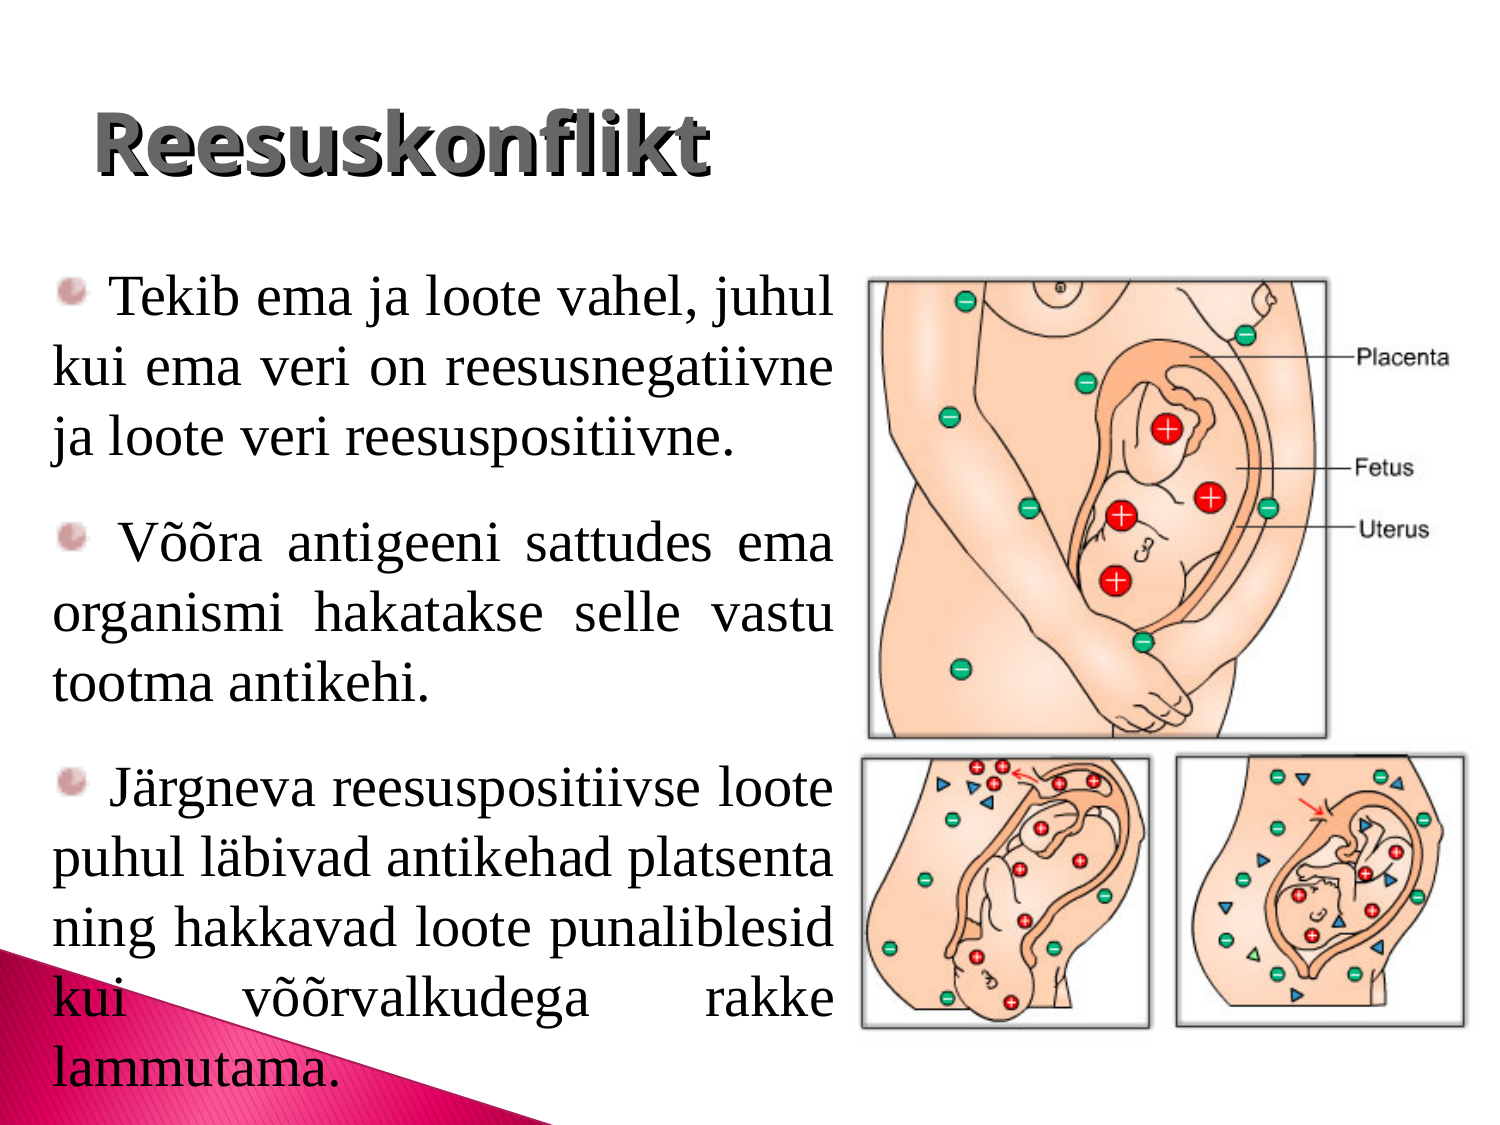

# Reesuskonflikt
 Tekib ema ja loote vahel, juhul kui ema veri on reesusnegatiivne ja loote veri reesuspositiivne.
 Võõra antigeeni sattudes ema organismi hakatakse selle vastu tootma antikehi.
 Järgneva reesuspositiivse loote puhul läbivad antikehad platsenta ning hakkavad loote punaliblesid kui võõrvalkudega rakke lammutama.